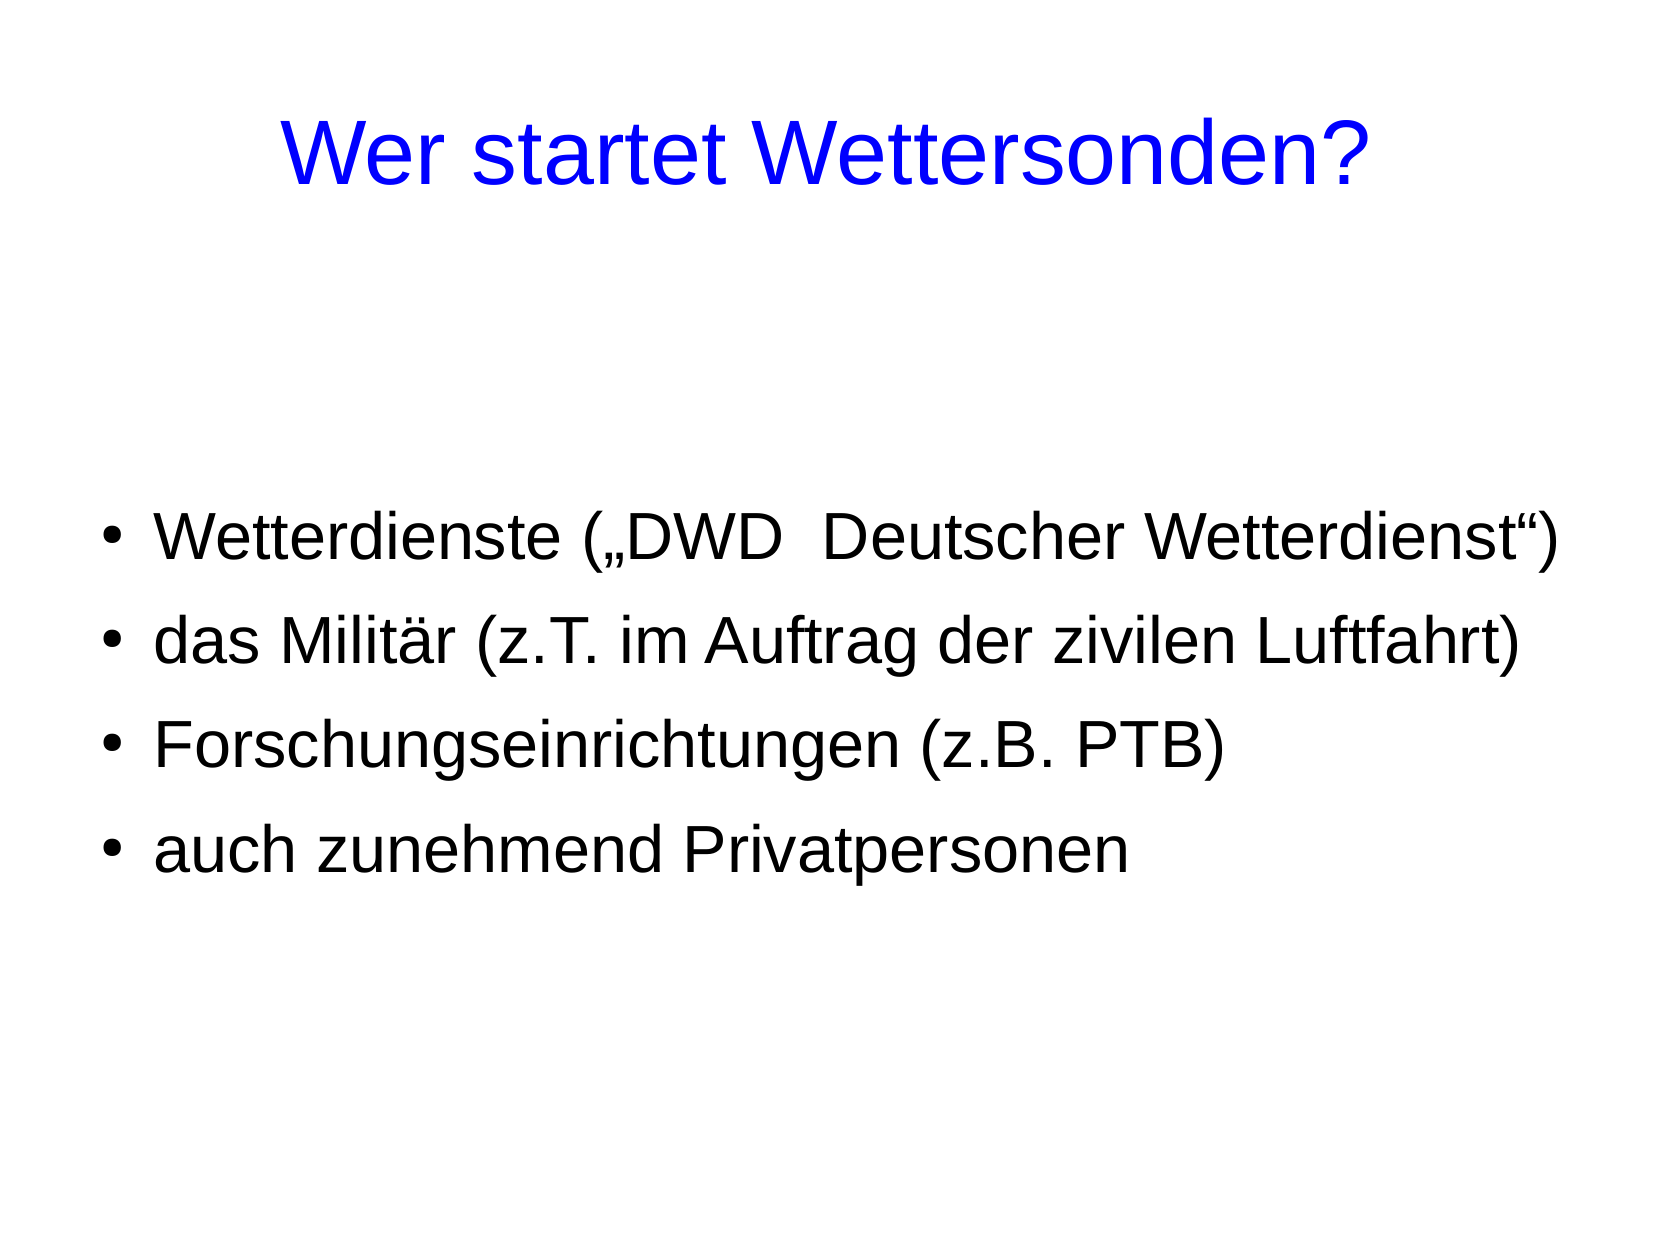

# Wer startet Wettersonden?
Wetterdienste („DWD Deutscher Wetterdienst“)
das Militär (z.T. im Auftrag der zivilen Luftfahrt)
Forschungseinrichtungen (z.B. PTB)
auch zunehmend Privatpersonen